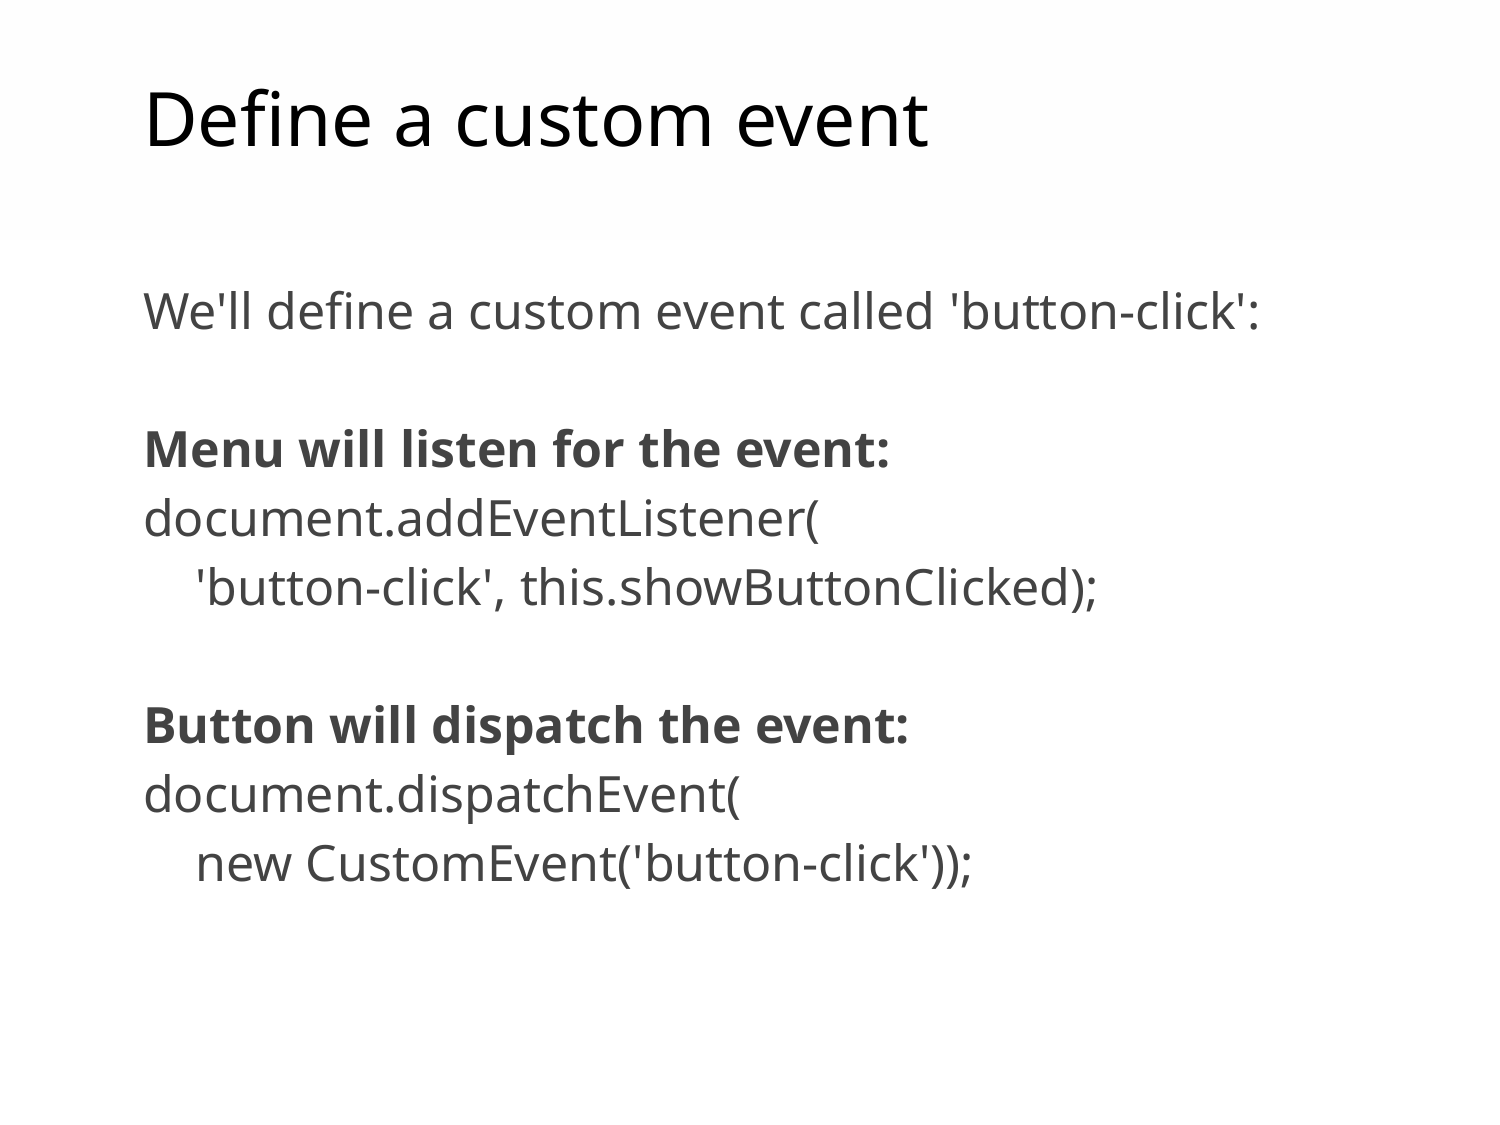

# Define a custom event
We'll define a custom event called 'button-click':
Menu will listen for the event:
document.addEventListener(
 'button-click', this.showButtonClicked);
Button will dispatch the event:
document.dispatchEvent(
 new CustomEvent('button-click'));